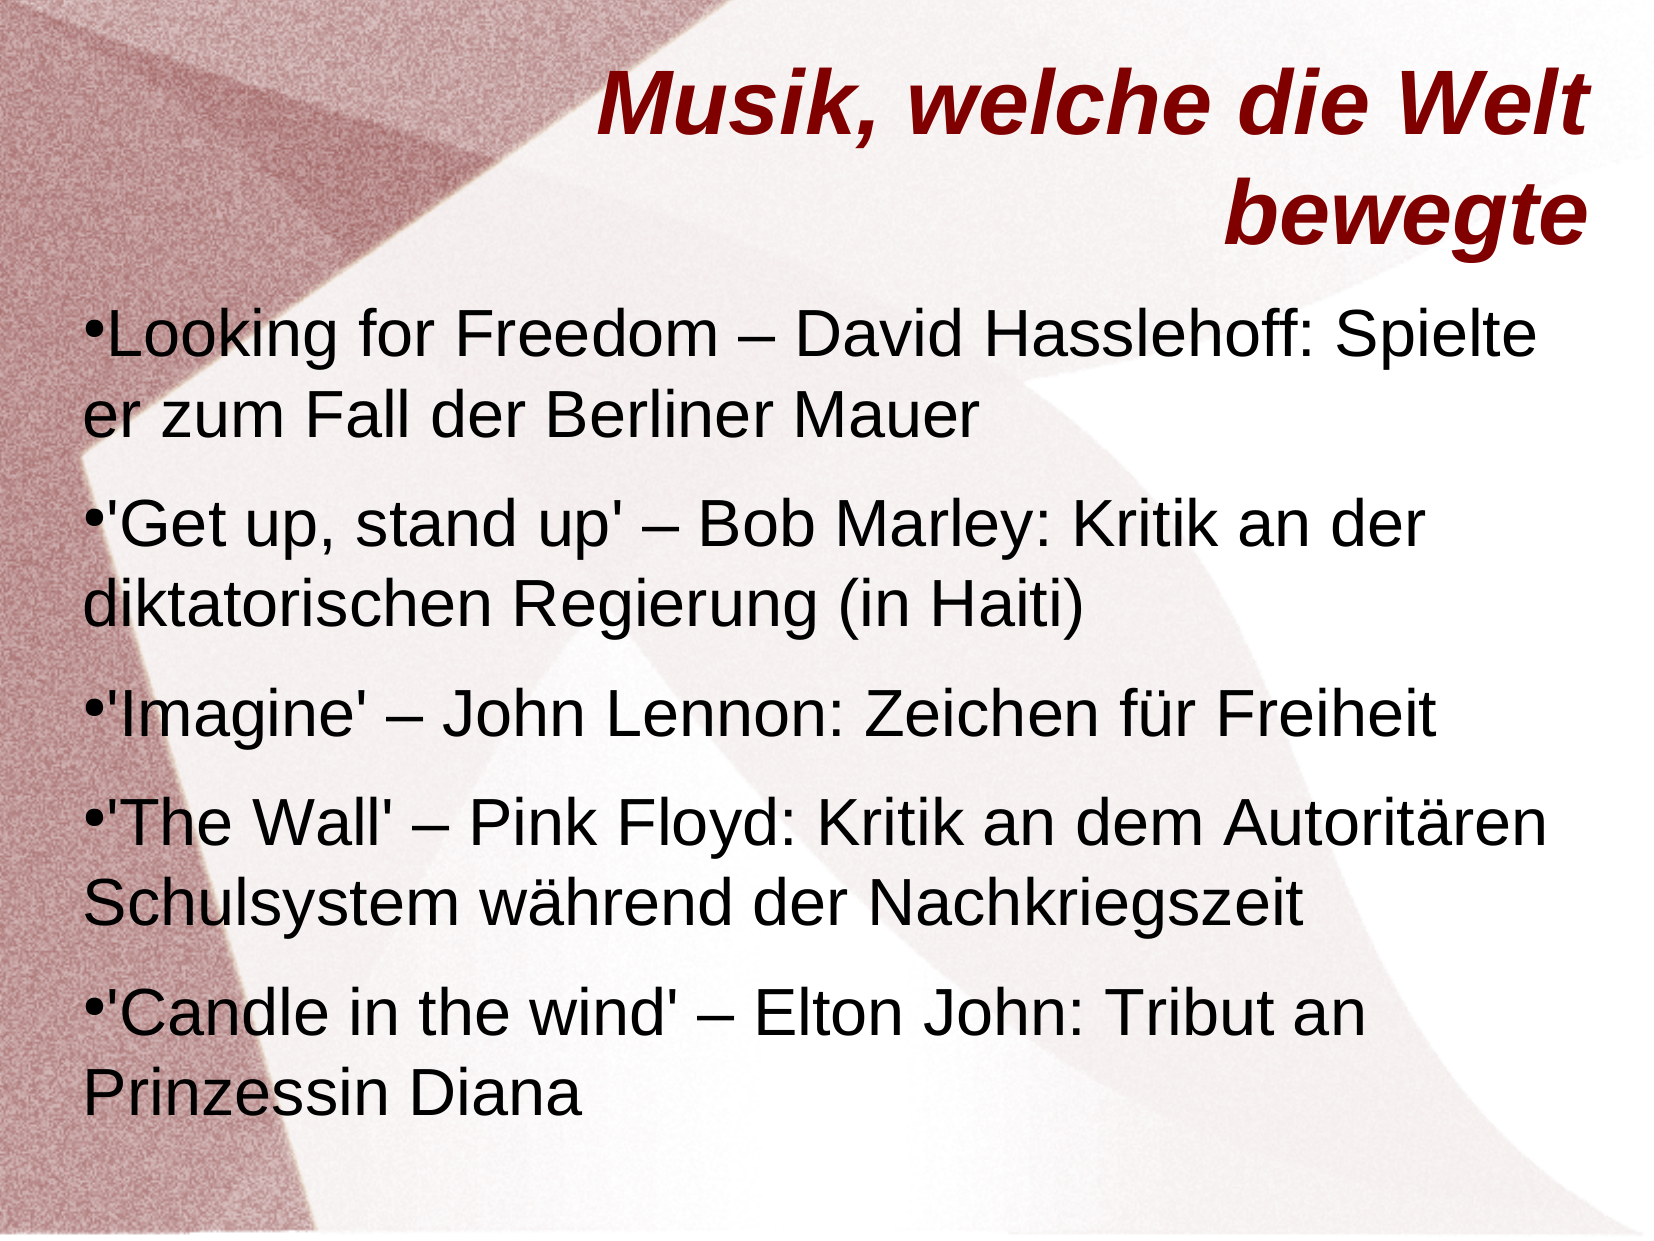

# Musik, welche die Welt bewegte
Looking for Freedom – David Hasslehoff: Spielte er zum Fall der Berliner Mauer
'Get up, stand up' – Bob Marley: Kritik an der diktatorischen Regierung (in Haiti)
'Imagine' – John Lennon: Zeichen für Freiheit
'The Wall' – Pink Floyd: Kritik an dem Autoritären Schulsystem während der Nachkriegszeit
'Candle in the wind' – Elton John: Tribut an Prinzessin Diana